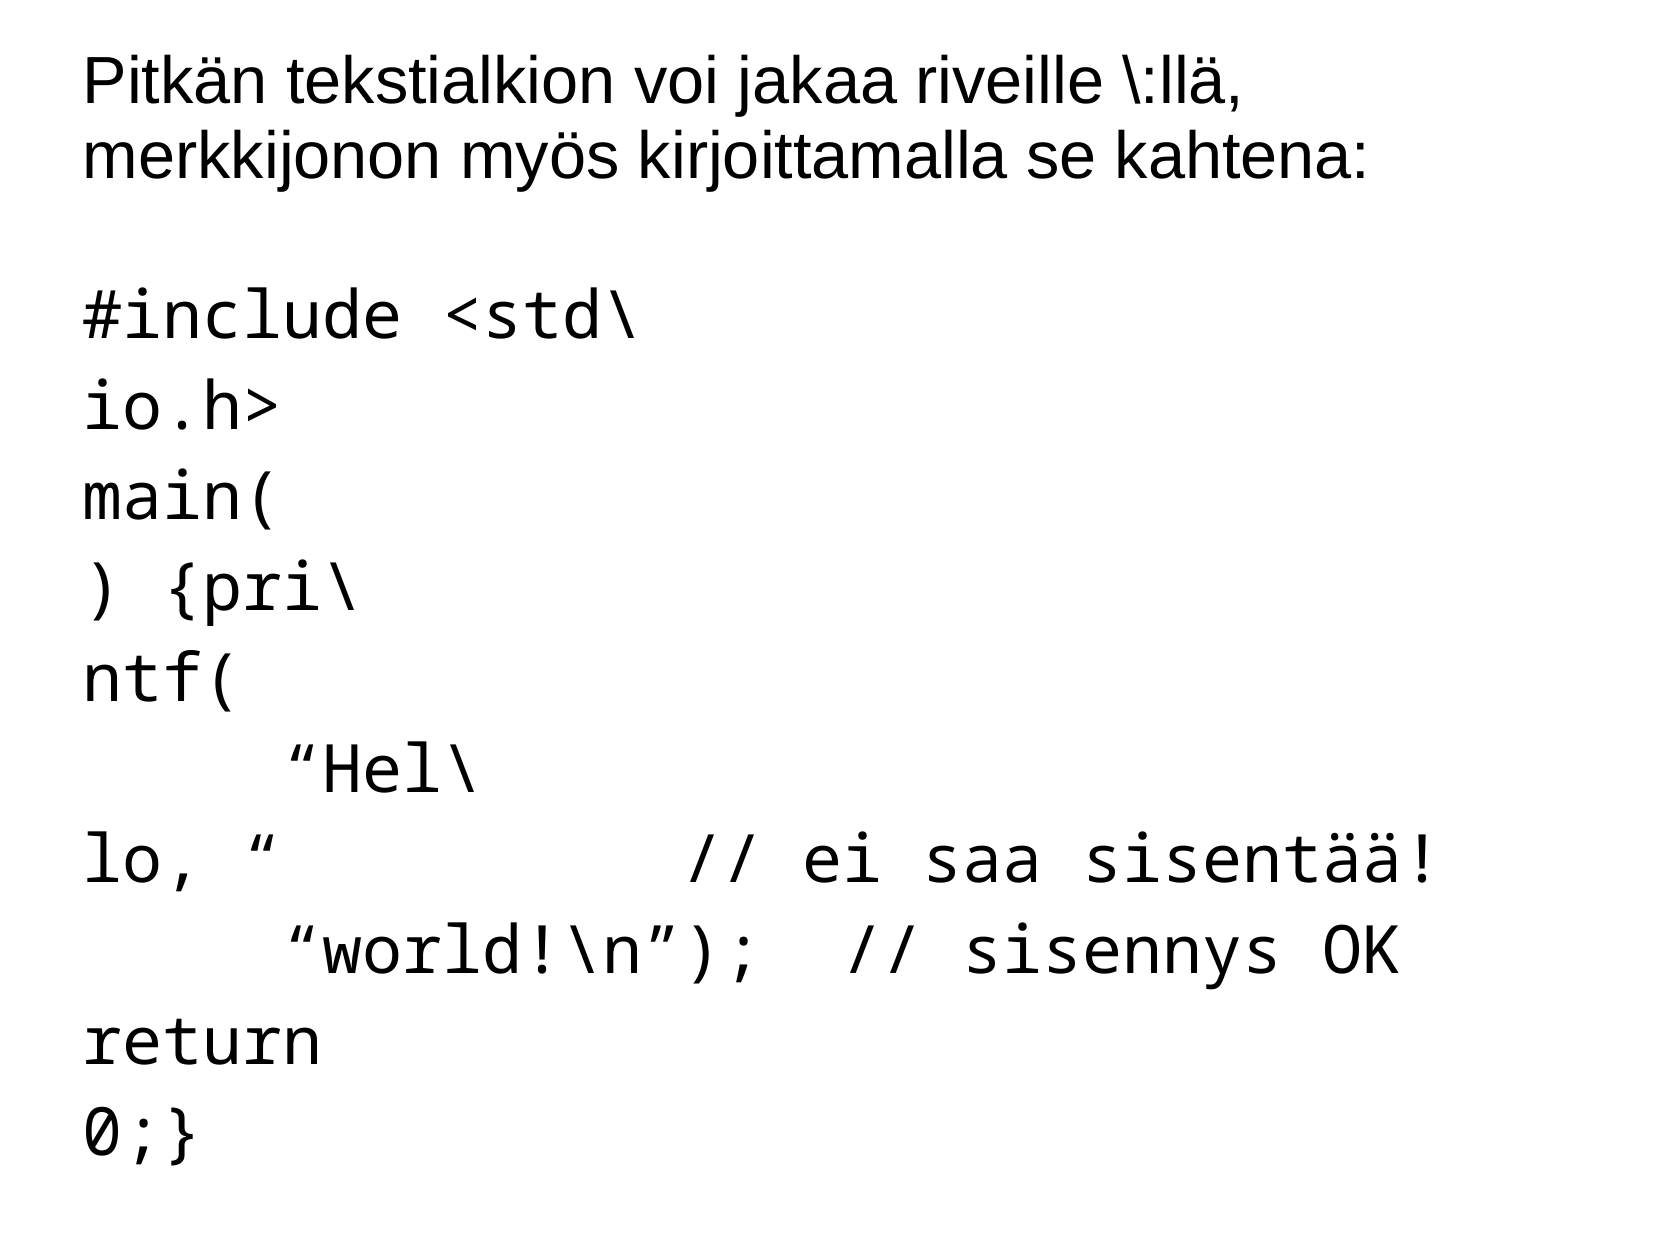

Pitkän tekstialkion voi jakaa riveille \:llä, merkkijonon myös kirjoittamalla se kahtena:
#include <std\
io.h>
main(
) {pri\
ntf(
 “Hel\
lo, “ 					// ei saa sisentää!
 “world!\n”); // sisennys OK
return
0;}